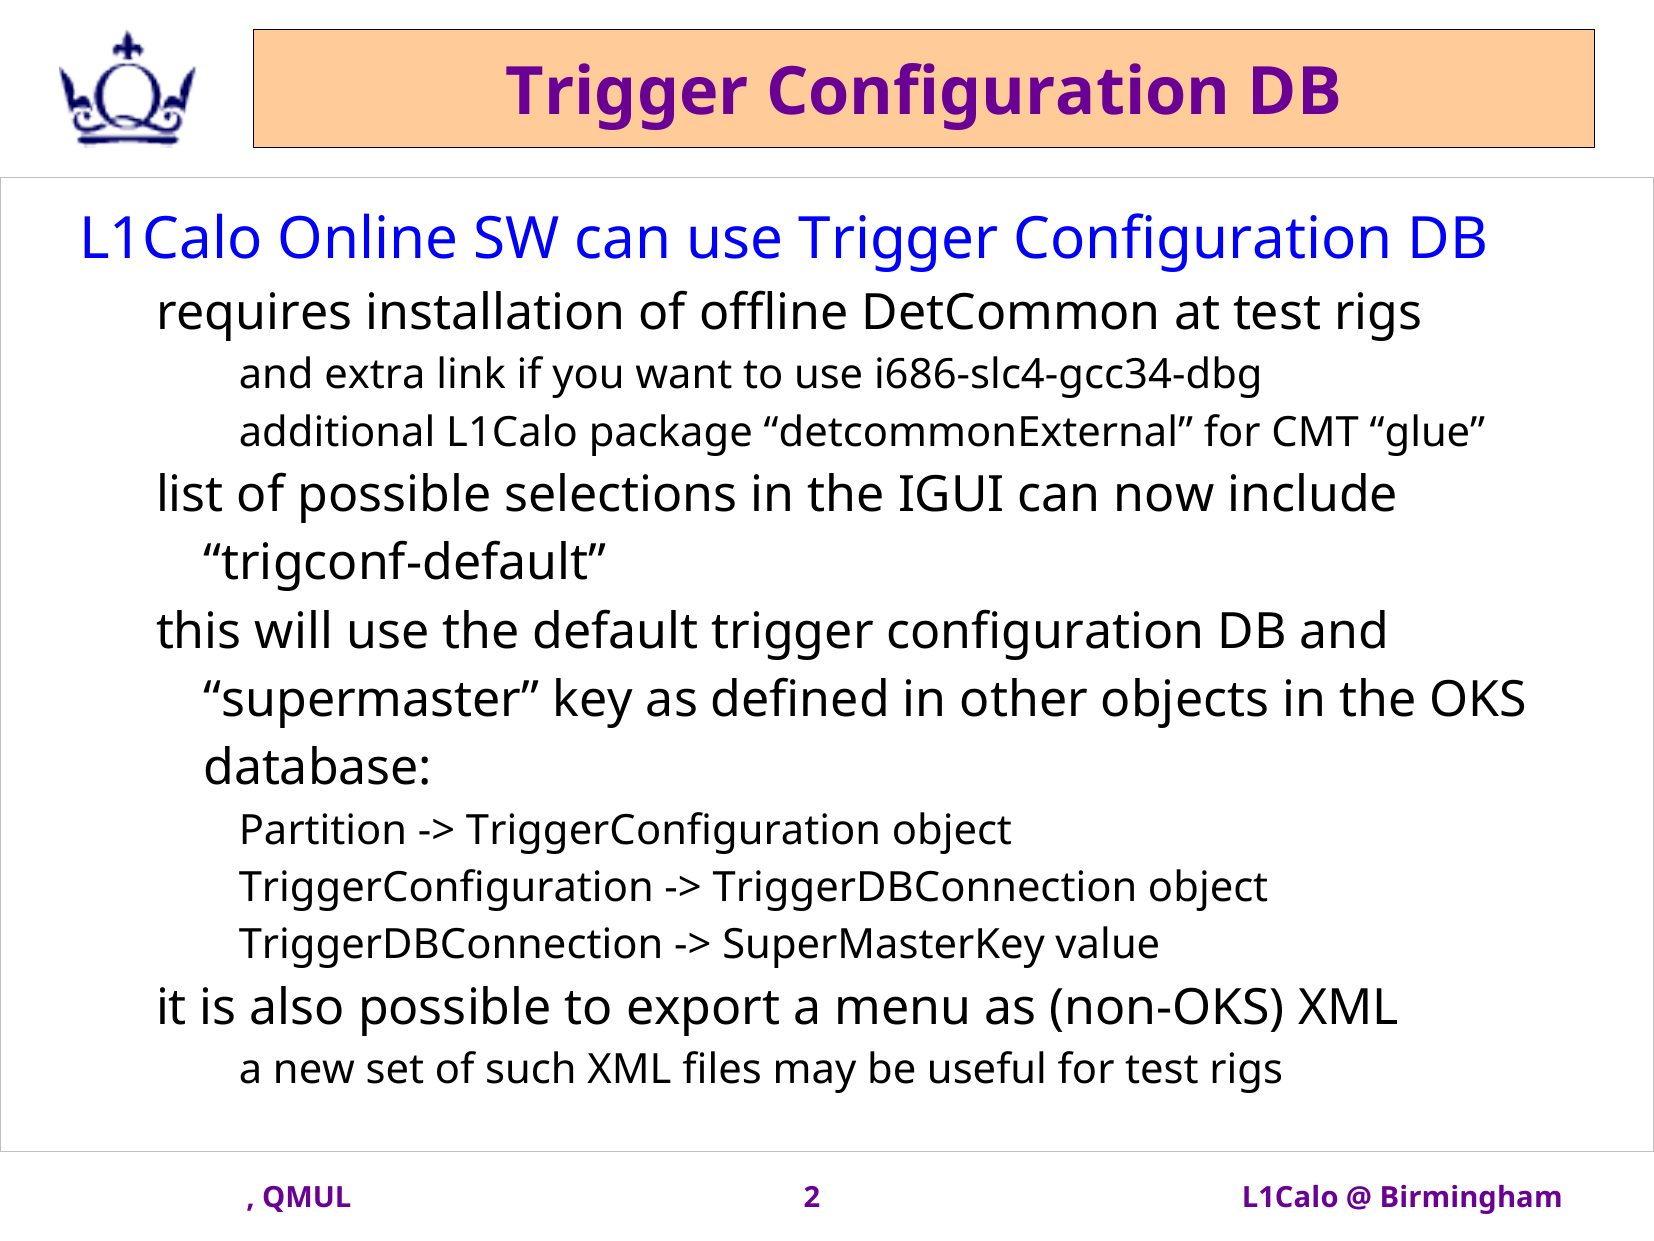

# Trigger Configuration DB
L1Calo Online SW can use Trigger Configuration DB
requires installation of offline DetCommon at test rigs
and extra link if you want to use i686-slc4-gcc34-dbg
additional L1Calo package “detcommonExternal” for CMT “glue”
list of possible selections in the IGUI can now include “trigconf-default”
this will use the default trigger configuration DB and “supermaster” key as defined in other objects in the OKS database:
Partition -> TriggerConfiguration object
TriggerConfiguration -> TriggerDBConnection object
TriggerDBConnection -> SuperMasterKey value
it is also possible to export a menu as (non-OKS) XML
a new set of such XML files may be useful for test rigs